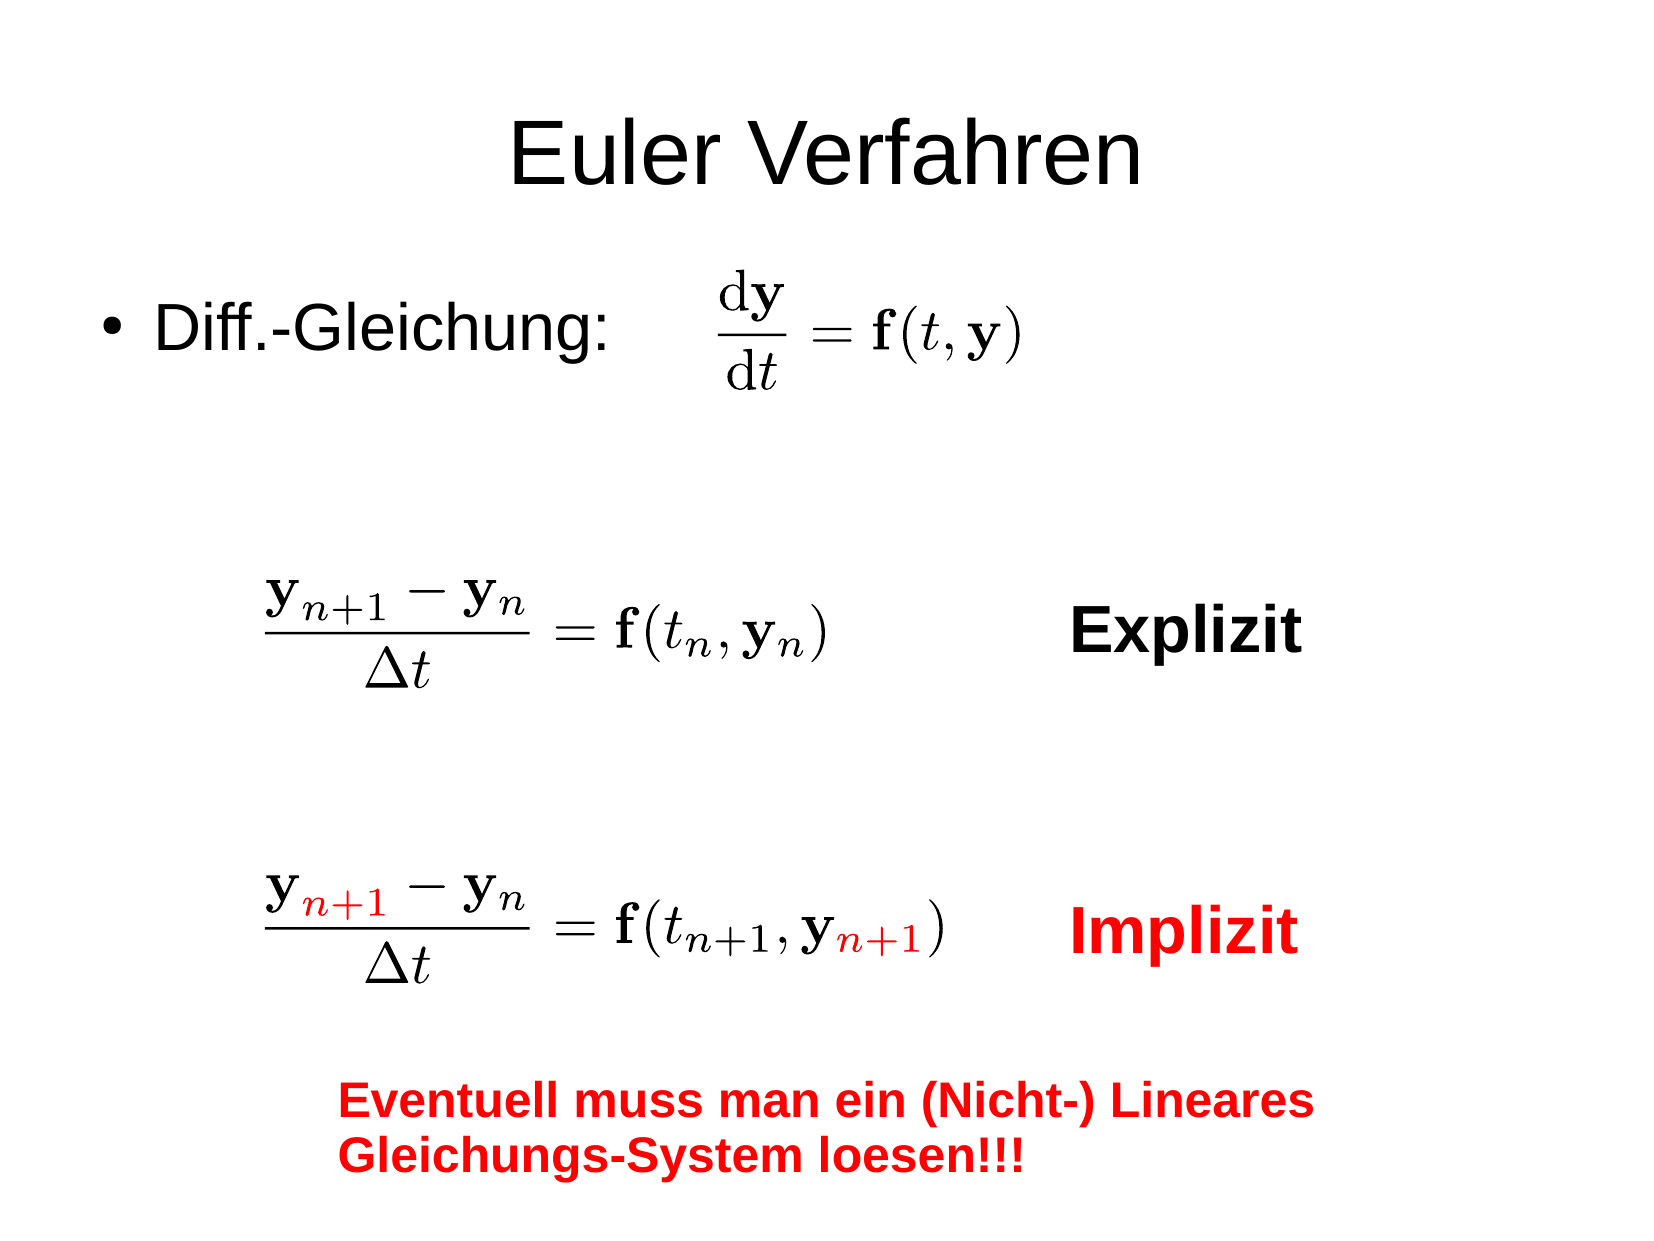

# Euler Verfahren
Diff.-Gleichung:
Explizit
Implizit
Eventuell muss man ein (Nicht-) Lineares
Gleichungs-System loesen!!!